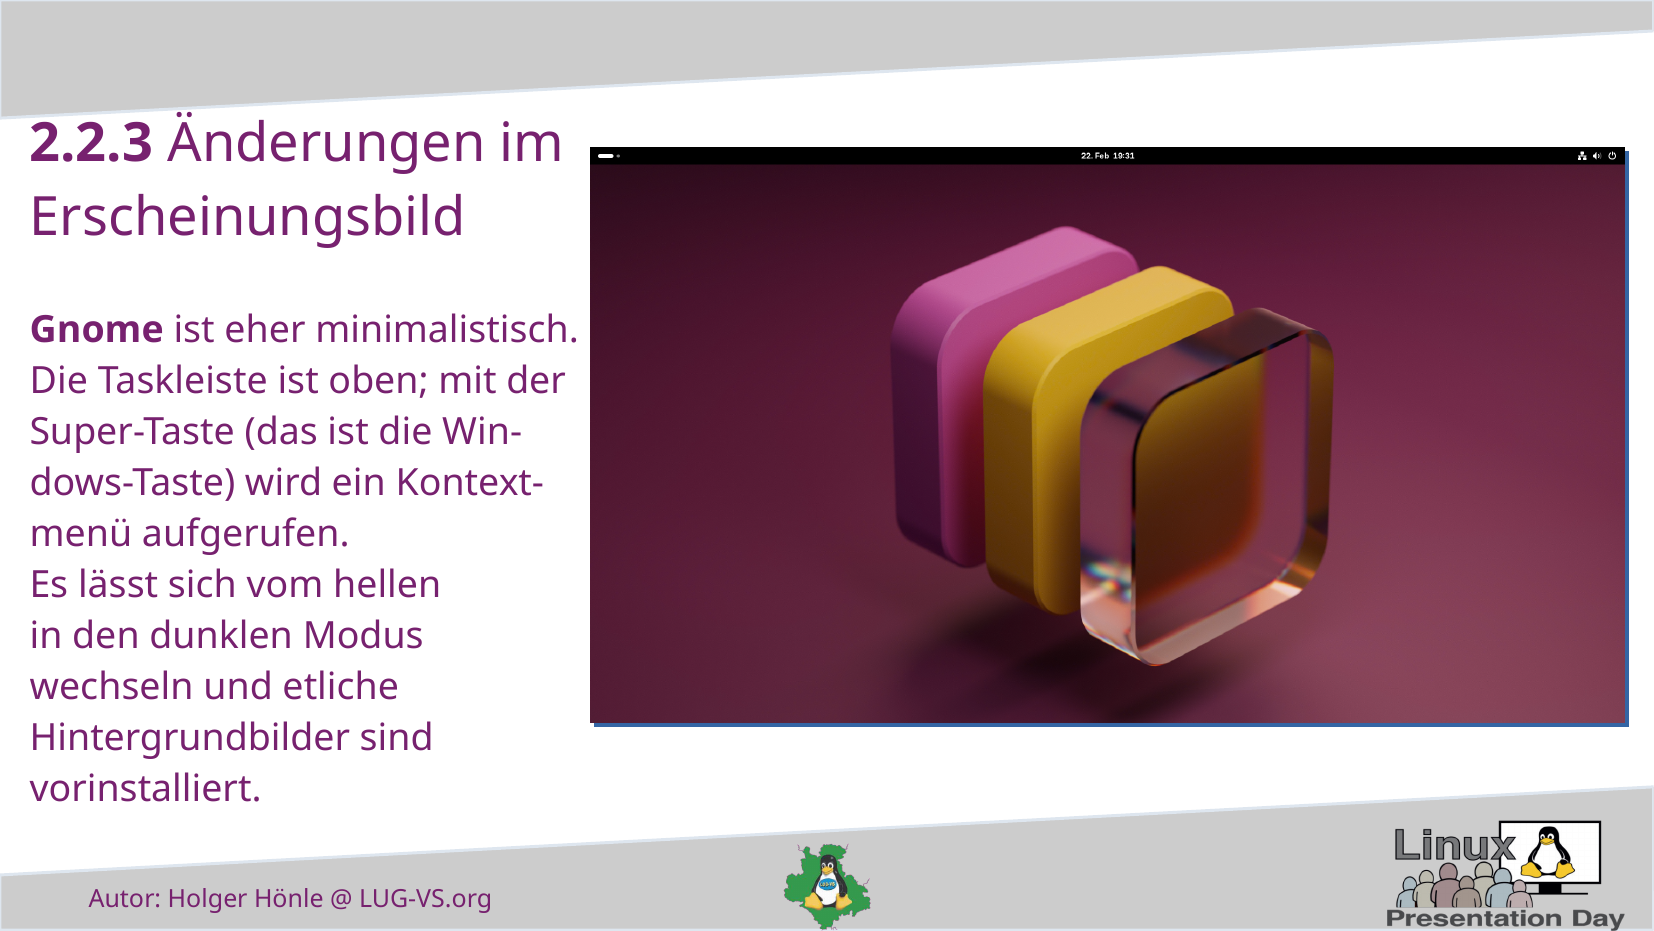

# 2.2.3 Änderungen im Erscheinungsbild
Gnome ist eher minimalistisch.
Die Taskleiste ist oben; mit der
Super-Taste (das ist die Win-
dows-Taste) wird ein Kontext-
menü aufgerufen.
Es lässt sich vom hellen
in den dunklen Modus
wechseln und etliche
Hintergrundbilder sind
vorinstalliert.
Autor: Holger Hönle @ LUG-VS.org